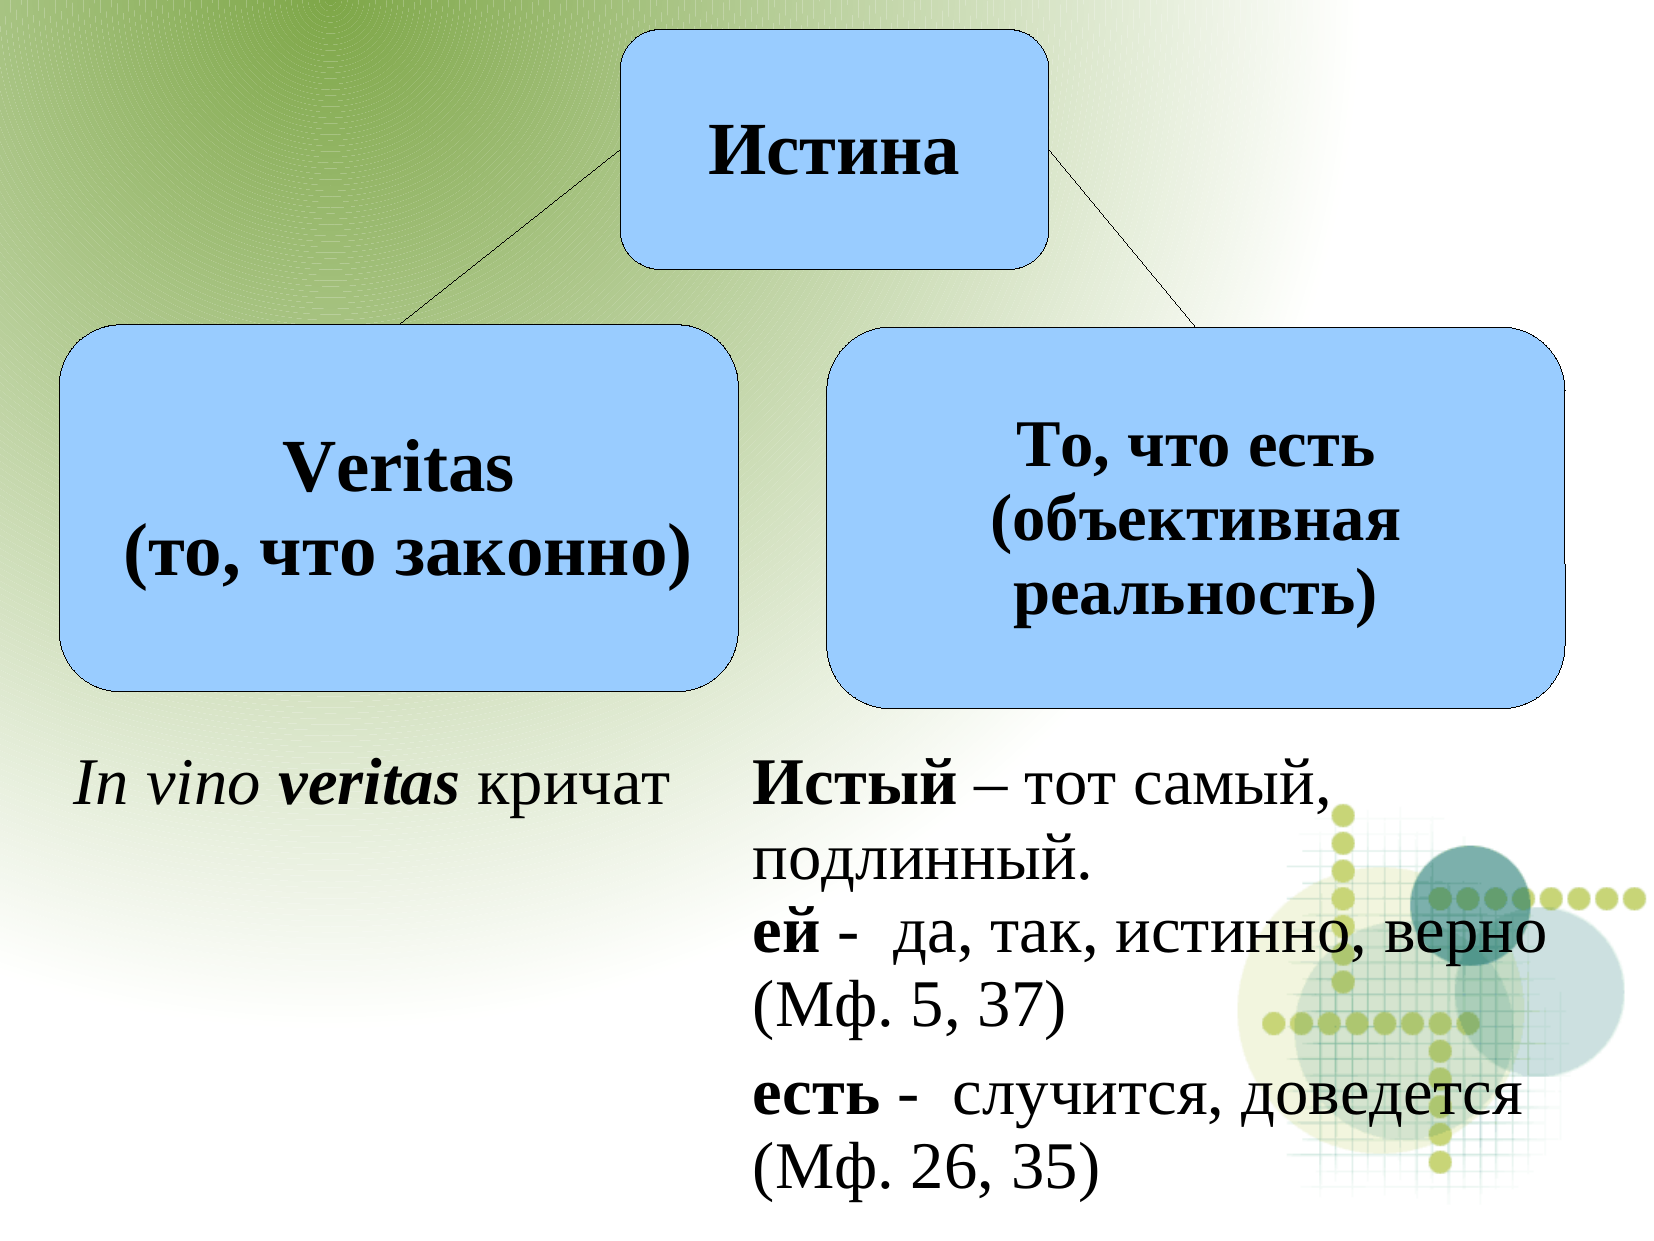

Истина
Veritas
 (то, что законно)
То, что есть
(объективная
реальность)
In vino veritas кричат
Истый – тот самый, подлинный.
ей - да, так, истинно, верно (Мф. 5, 37)
есть - случится, доведется (Мф. 26, 35)